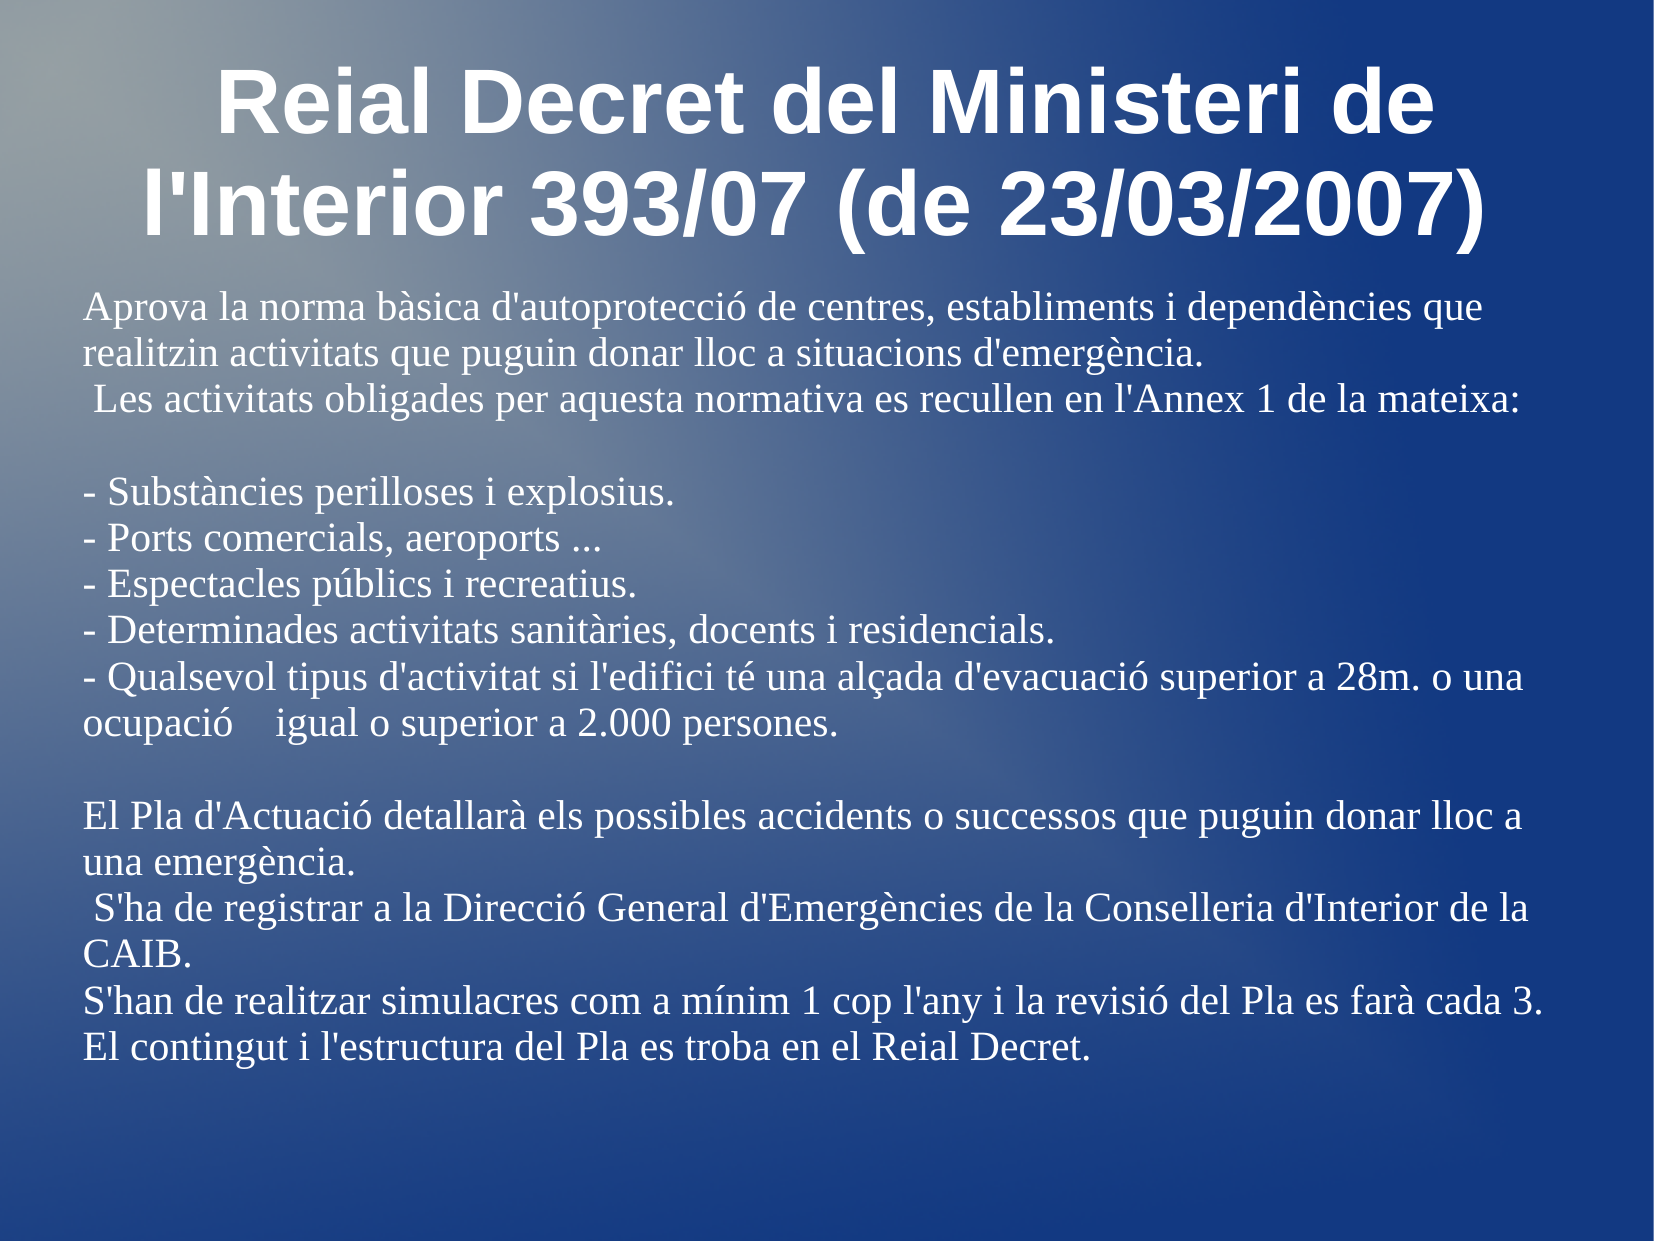

# Reial Decret del Ministeri de l'Interior 393/07 (de 23/03/2007)
Aprova la norma bàsica d'autoprotecció de centres, establiments i dependències que realitzin activitats que puguin donar lloc a situacions d'emergència.
 Les activitats obligades per aquesta normativa es recullen en l'Annex 1 de la mateixa:
- Substàncies perilloses i explosius.
- Ports comercials, aeroports ...
- Espectacles públics i recreatius.
- Determinades activitats sanitàries, docents i residencials.
- Qualsevol tipus d'activitat si l'edifici té una alçada d'evacuació superior a 28m. o una ocupació igual o superior a 2.000 persones.
El Pla d'Actuació detallarà els possibles accidents o successos que puguin donar lloc a una emergència.
 S'ha de registrar a la Direcció General d'Emergències de la Conselleria d'Interior de la CAIB.
S'han de realitzar simulacres com a mínim 1 cop l'any i la revisió del Pla es farà cada 3.
El contingut i l'estructura del Pla es troba en el Reial Decret.